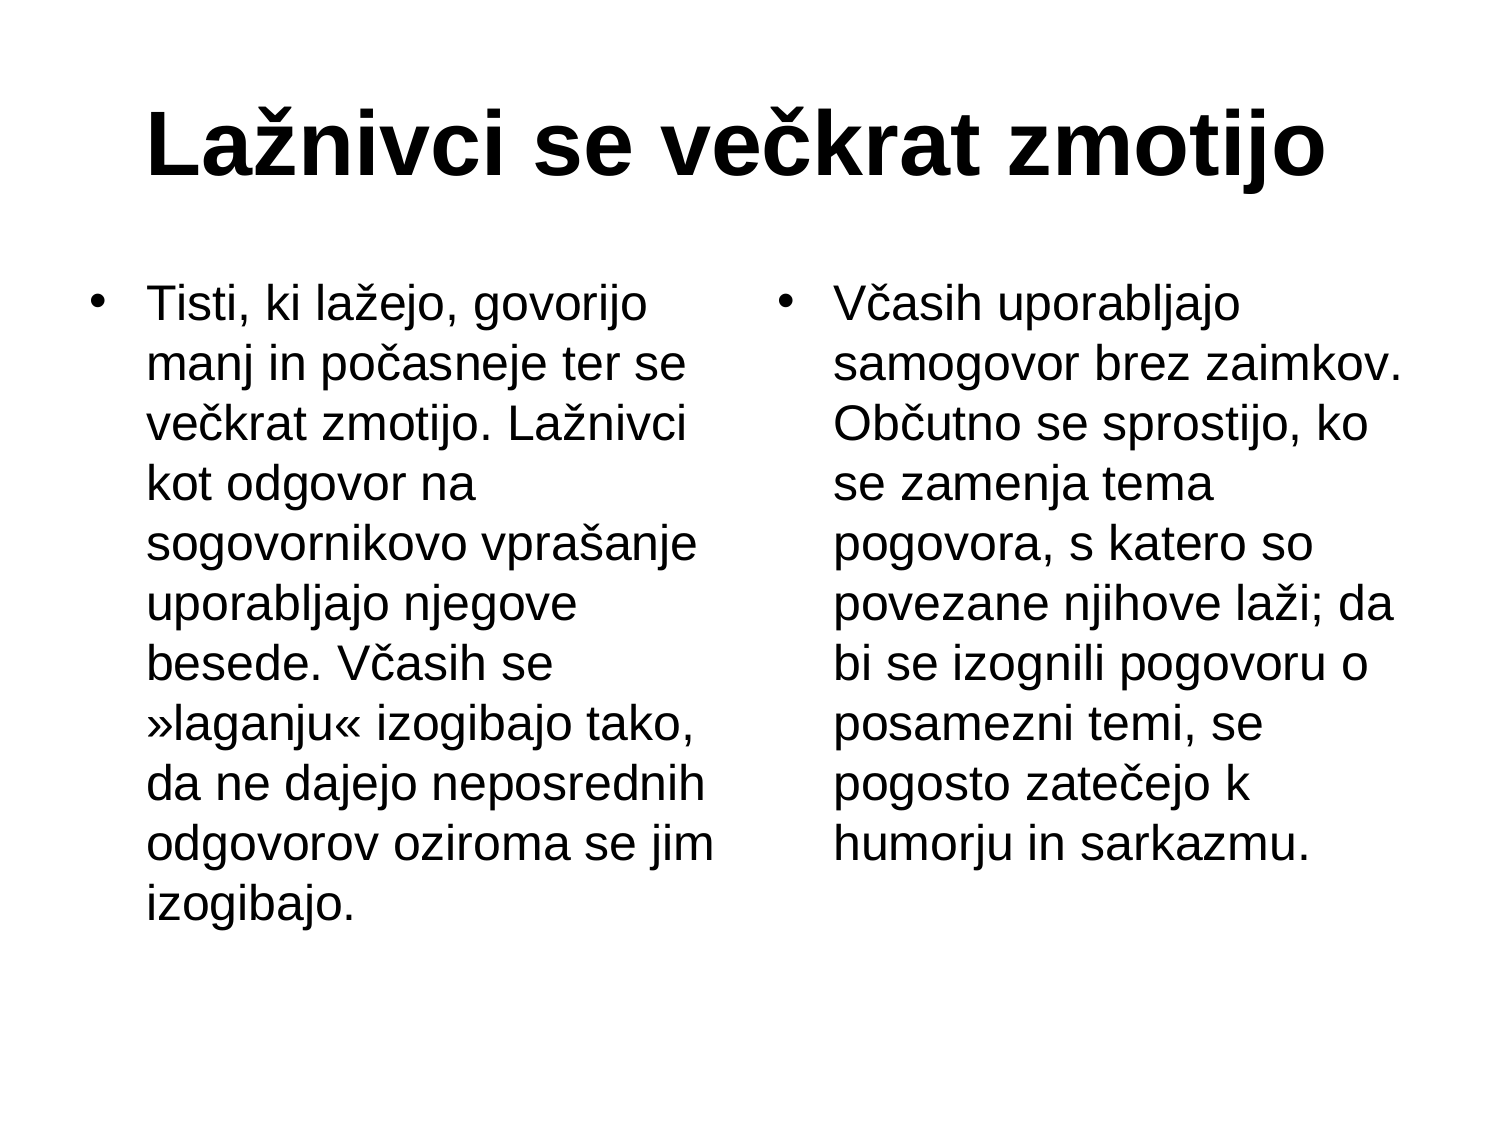

# Lažnivci se večkrat zmotijo
Tisti, ki lažejo, govorijo manj in počasneje ter se večkrat zmotijo. Lažnivci kot odgovor na sogovornikovo vprašanje uporabljajo njegove besede. Včasih se »laganju« izogibajo tako, da ne dajejo neposrednih odgovorov oziroma se jim izogibajo.
Včasih uporabljajo samogovor brez zaimkov. Občutno se sprostijo, ko se zamenja tema pogovora, s katero so povezane njihove laži; da bi se izognili pogovoru o posamezni temi, se pogosto zatečejo k humorju in sarkazmu.